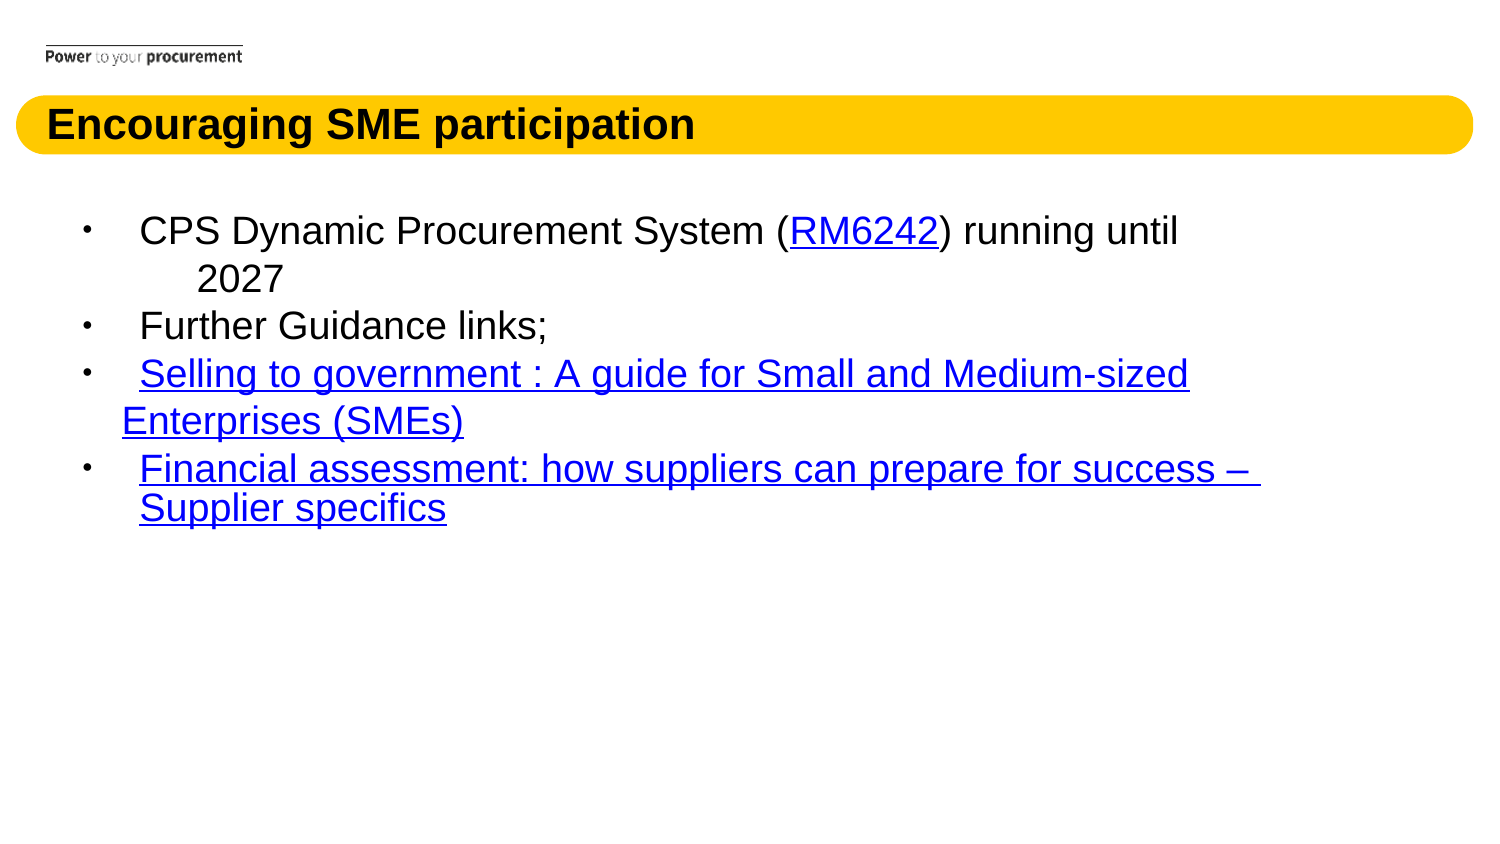

# Encouraging SME participation
CPS Dynamic Procurement System (RM6242) running until 2027
Further Guidance links;
Selling to government : A guide for Small and Medium-sized
Enterprises (SMEs)
Financial assessment: how suppliers can prepare for success – Supplier specifics